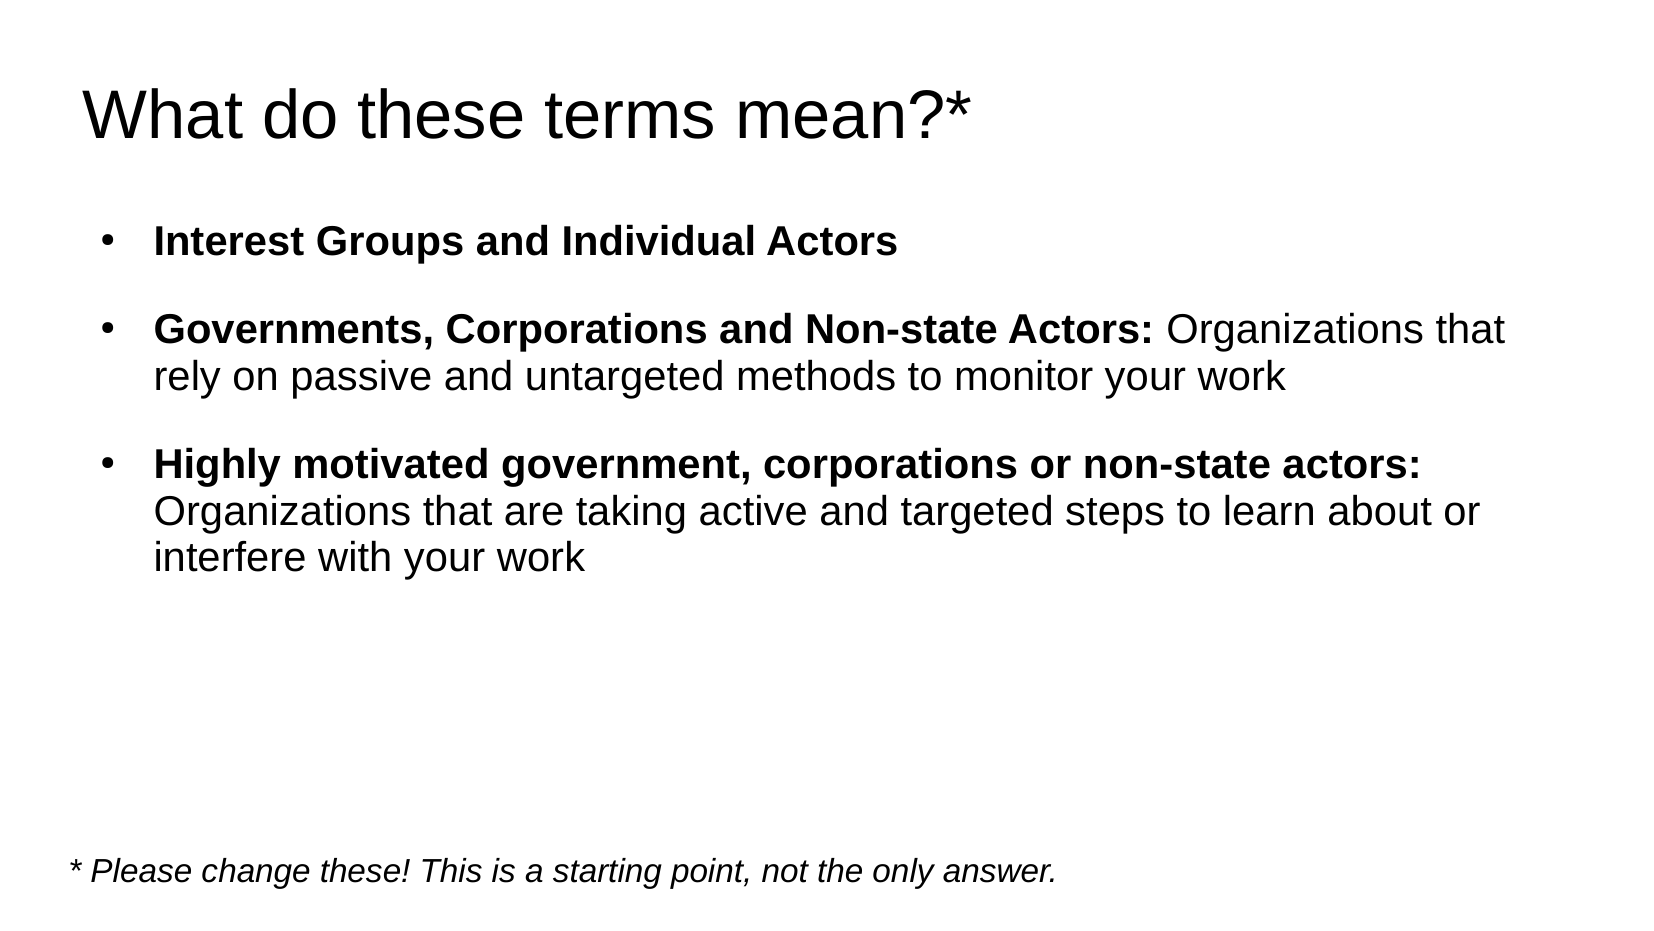

# What do these terms mean?*
Interest Groups and Individual Actors
Governments, Corporations and Non-state Actors: Organizations that rely on passive and untargeted methods to monitor your work
Highly motivated government, corporations or non-state actors: Organizations that are taking active and targeted steps to learn about or interfere with your work
* Please change these! This is a starting point, not the only answer.